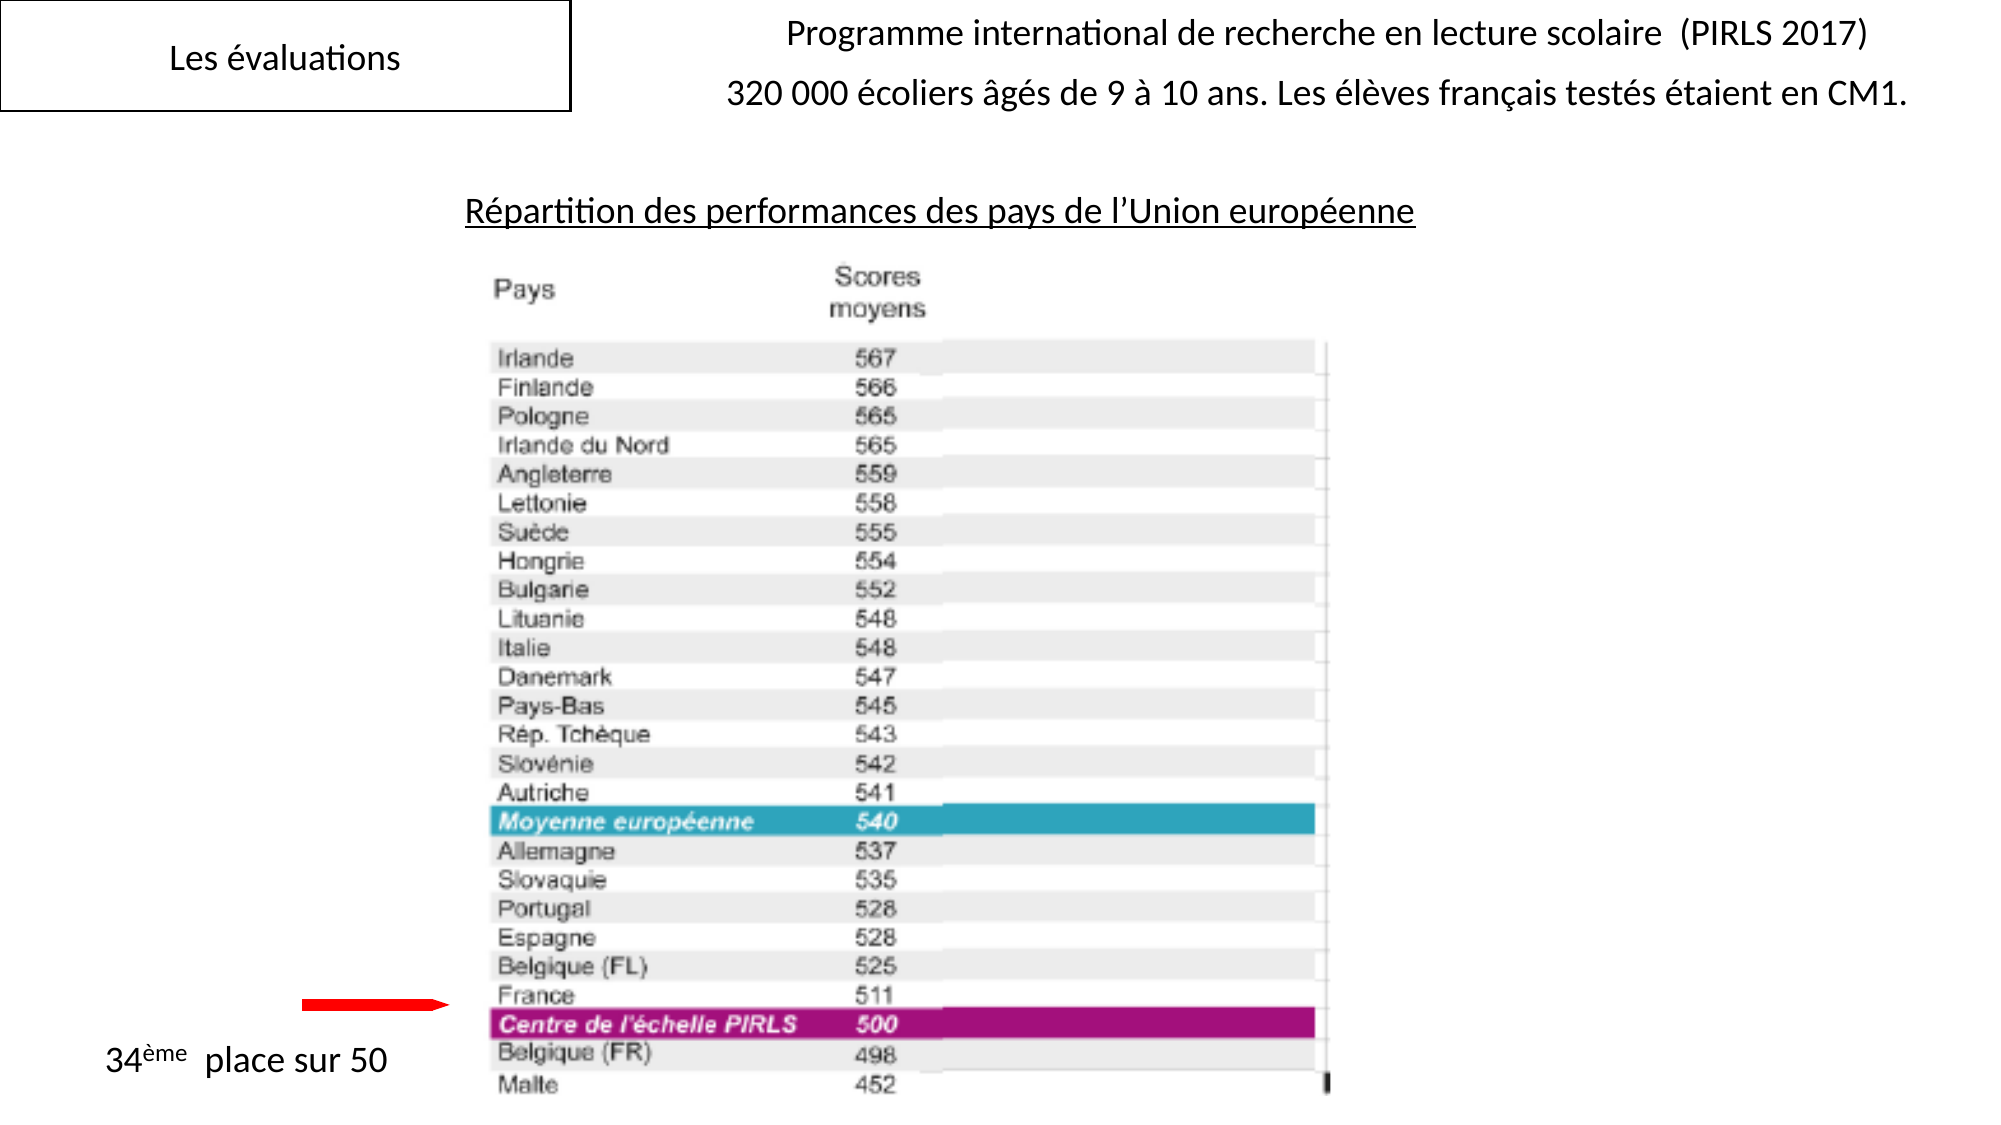

Les évaluations
Programme international de recherche en lecture scolaire (PIRLS 2017)
320 000 écoliers âgés de 9 à 10 ans. Les élèves français testés étaient en CM1.
Répartition des performances des pays de l’Union européenne
34ème place sur 50